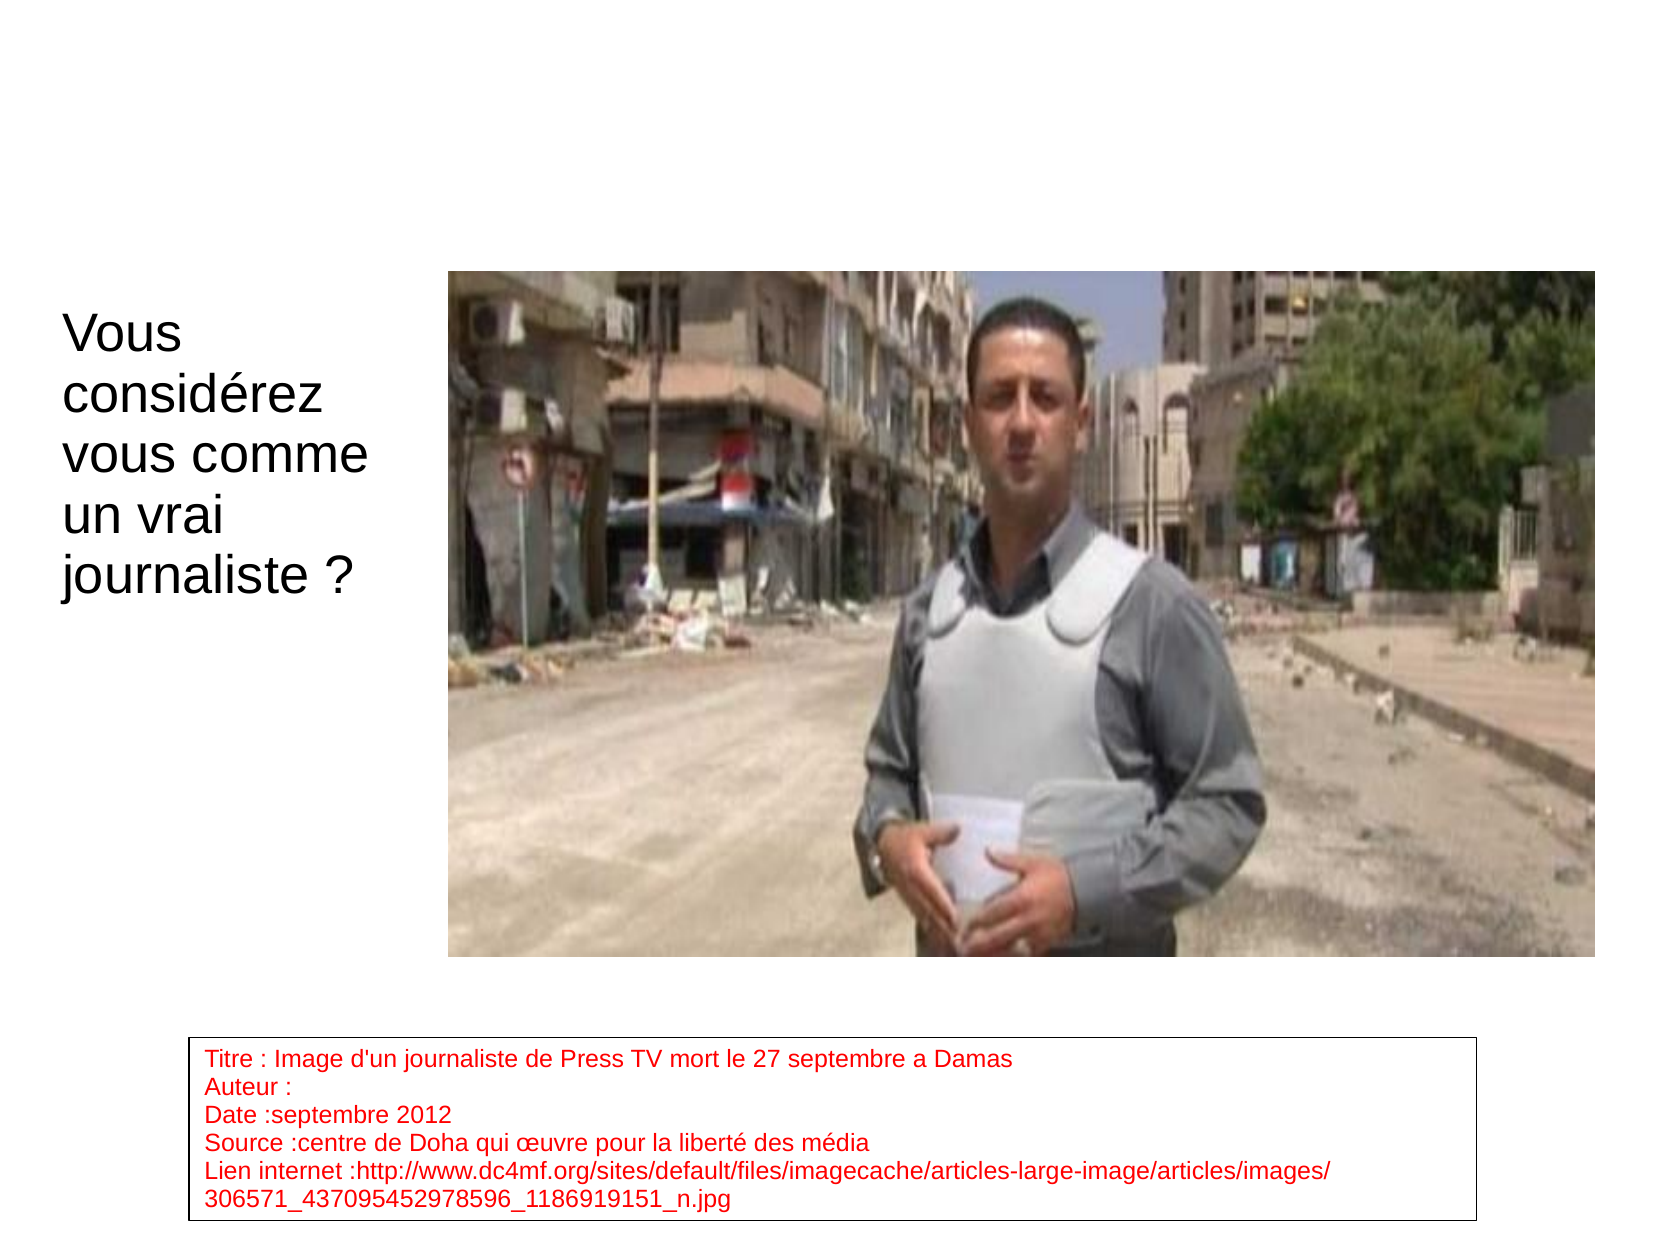

Vous considérez vous comme un vrai journaliste ?
Titre : Image d'un journaliste de Press TV mort le 27 septembre a Damas
Auteur :
Date :septembre 2012
Source :centre de Doha qui œuvre pour la liberté des média
Lien internet :http://www.dc4mf.org/sites/default/files/imagecache/articles-large-image/articles/images/306571_437095452978596_1186919151_n.jpg